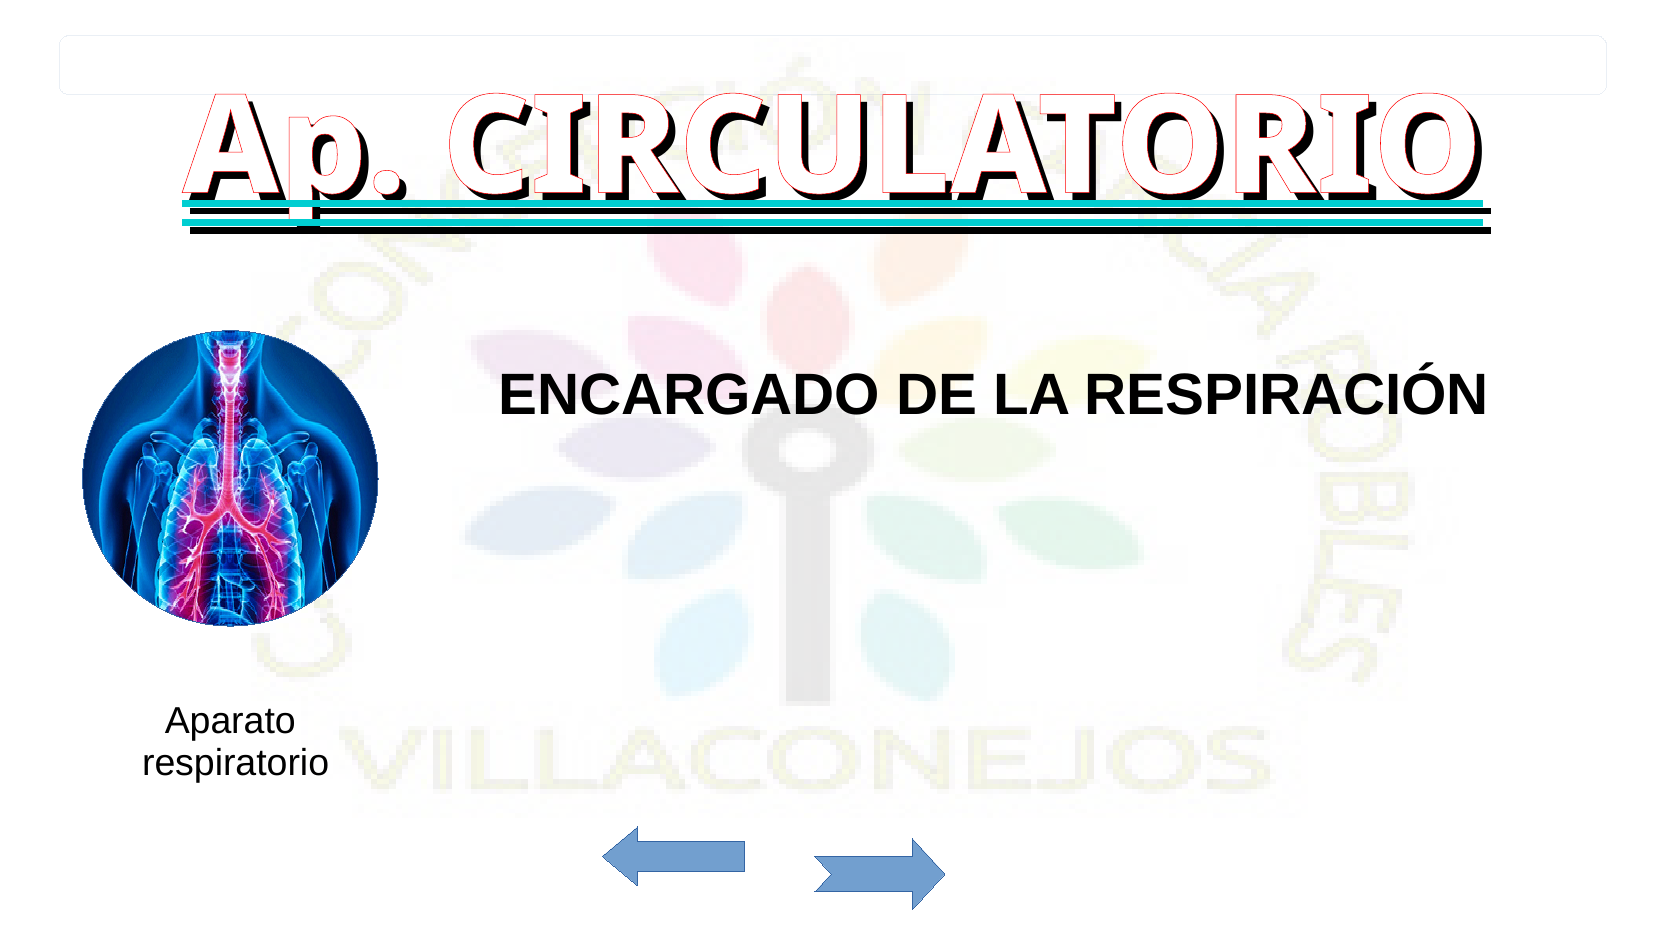

Ap. CIRCULATORIO
ENCARGADO DE LA RESPIRACIÓN
Aparato
 respiratorio